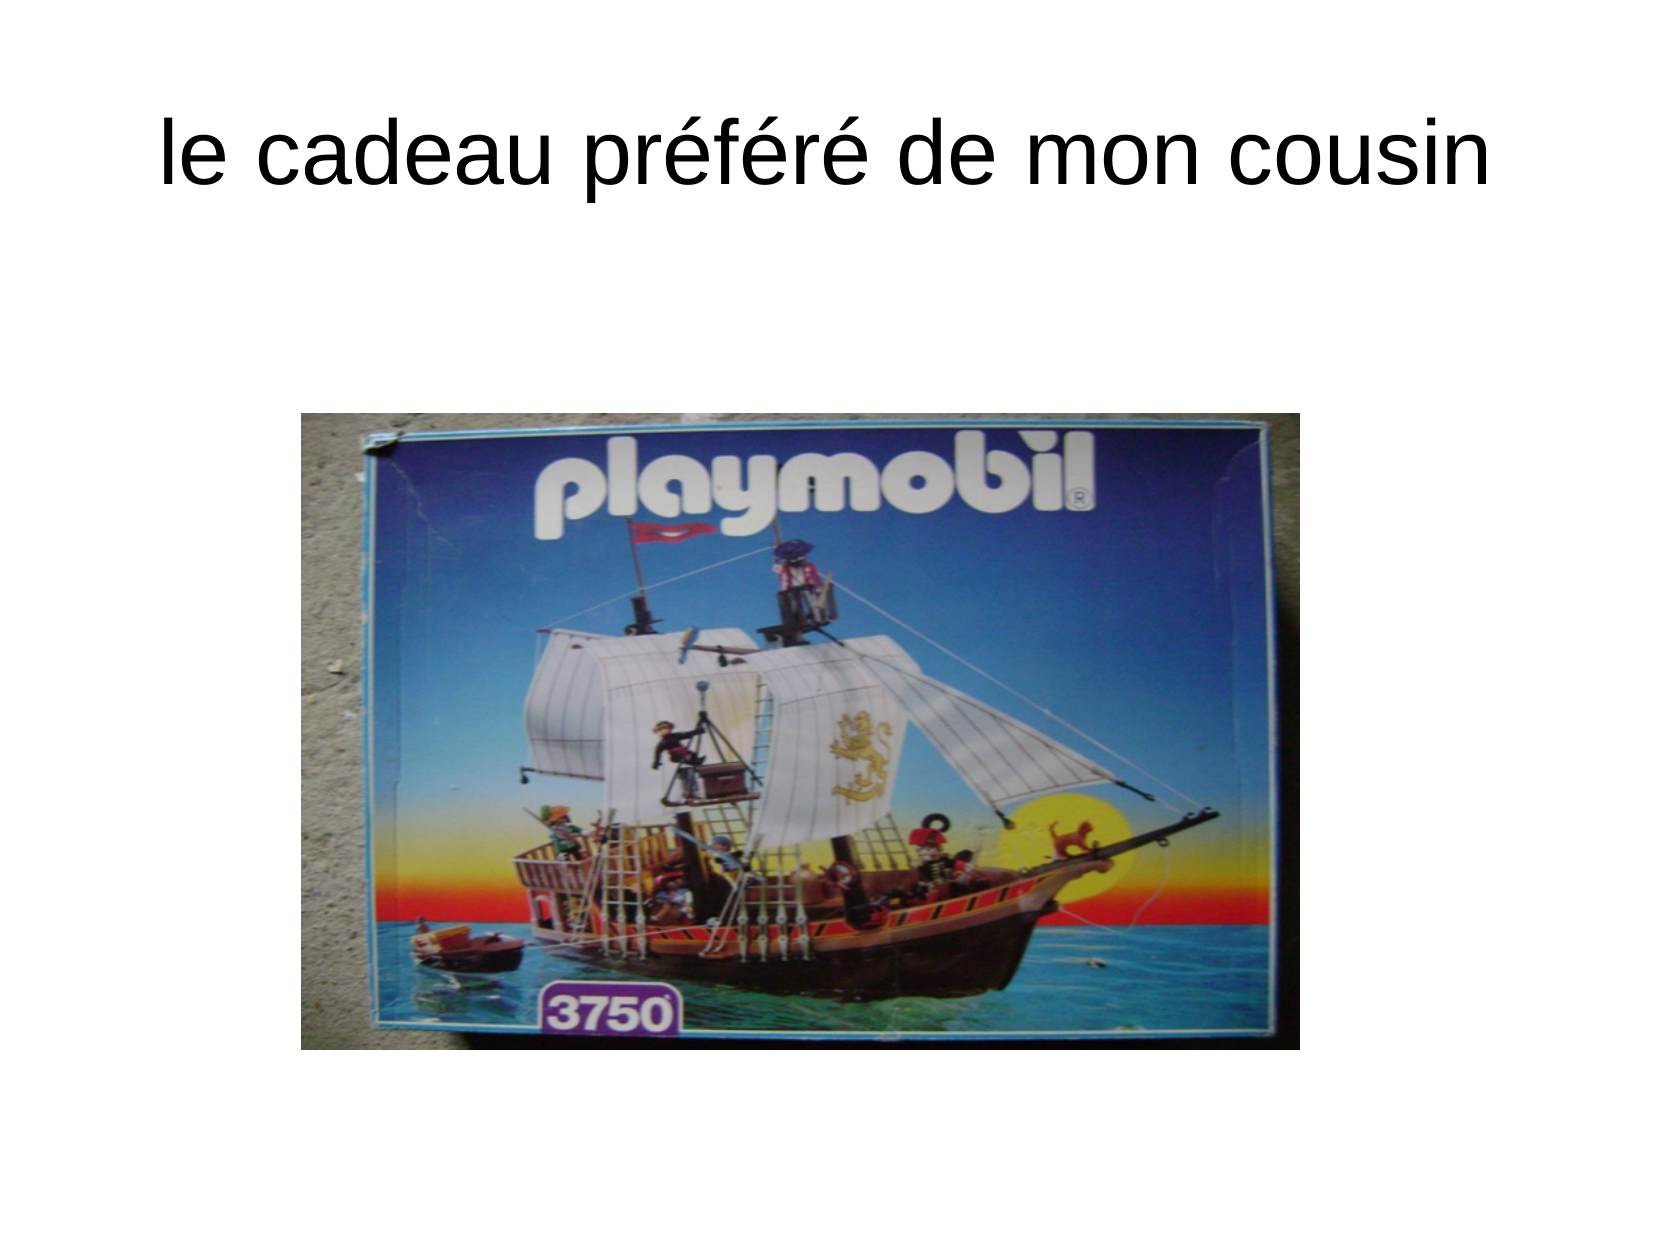

# le cadeau préféré de mon cousin